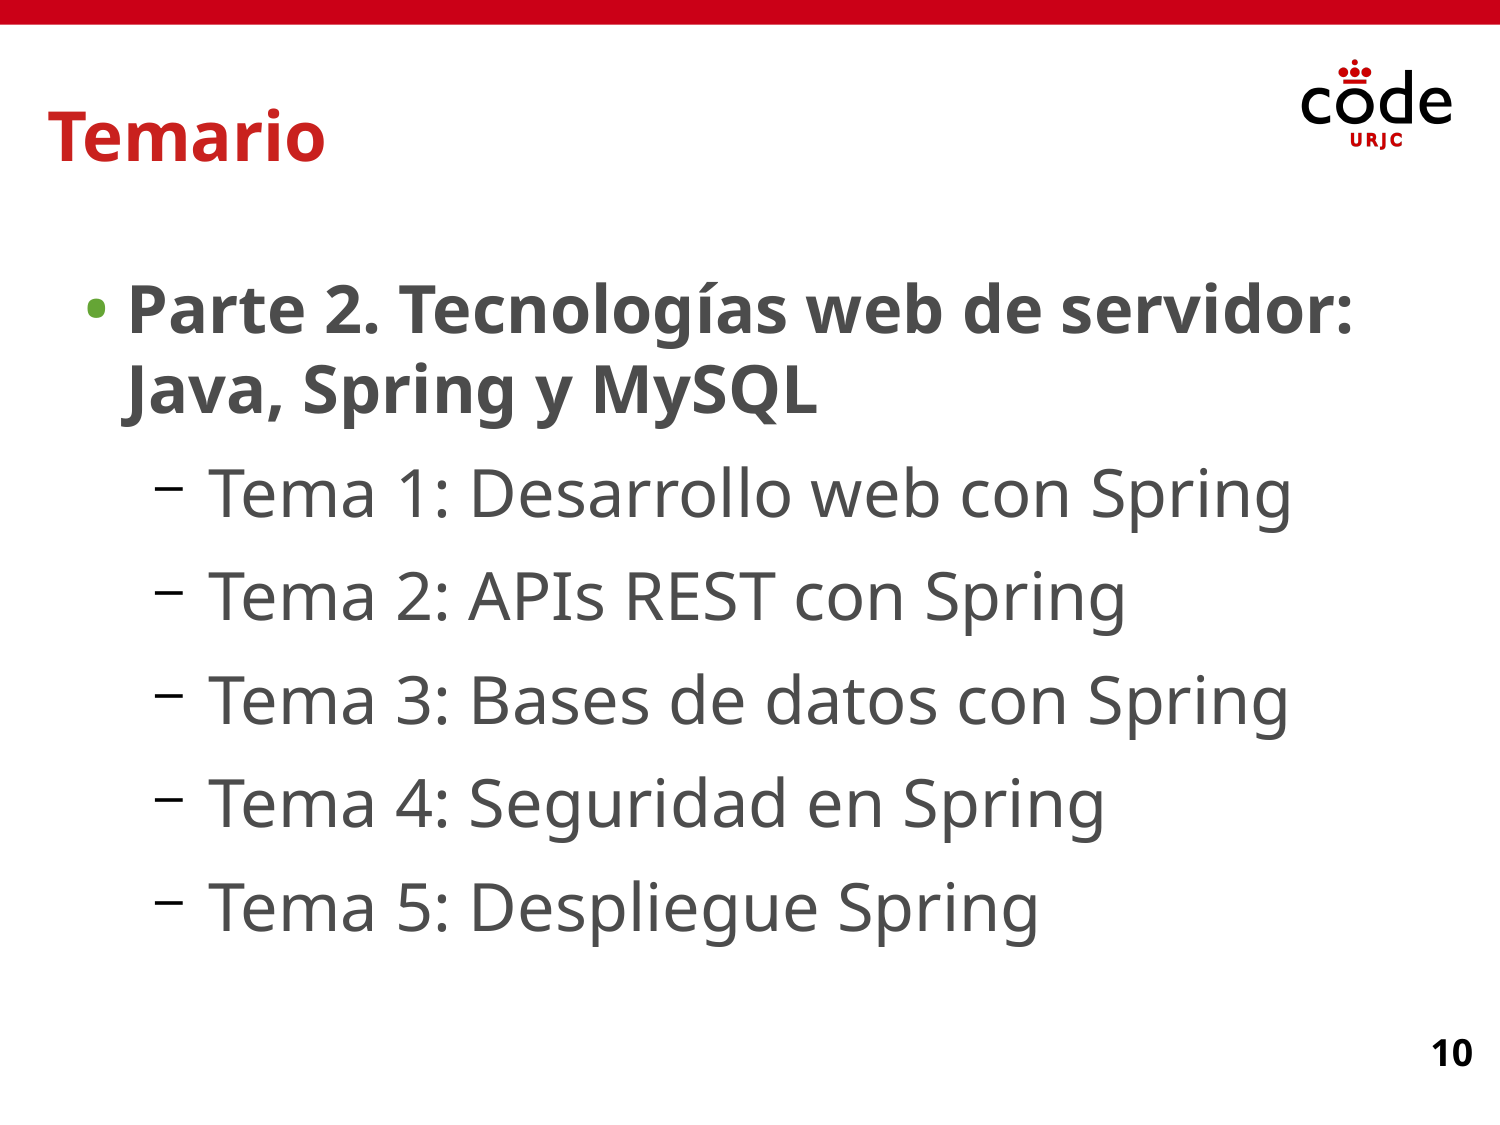

# Temario
Parte 2. Tecnologías web de servidor: Java, Spring y MySQL
Tema 1: Desarrollo web con Spring
Tema 2: APIs REST con Spring
Tema 3: Bases de datos con Spring
Tema 4: Seguridad en Spring
Tema 5: Despliegue Spring
10